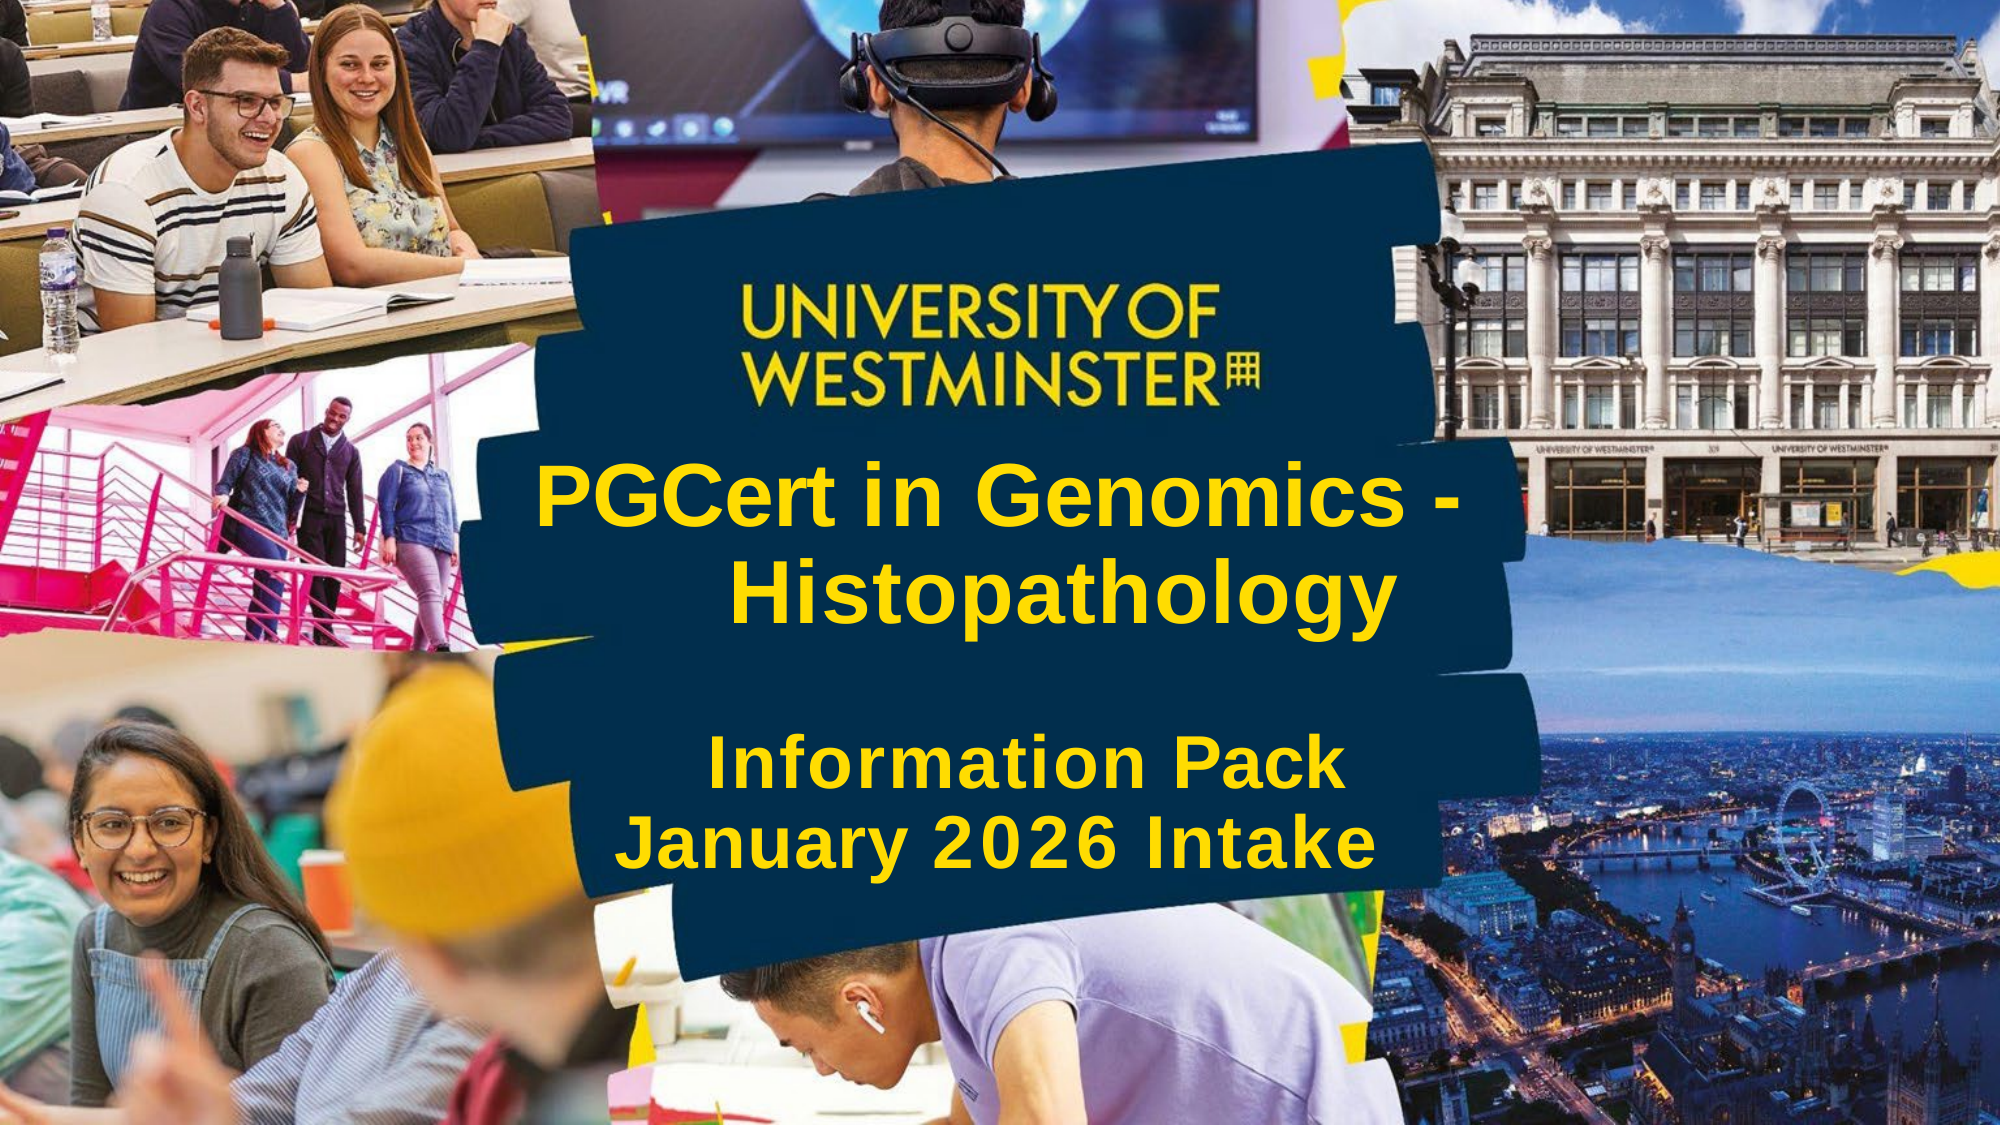

# PGCert in Genomics - Histopathology
Information Pack January 2026 Intake